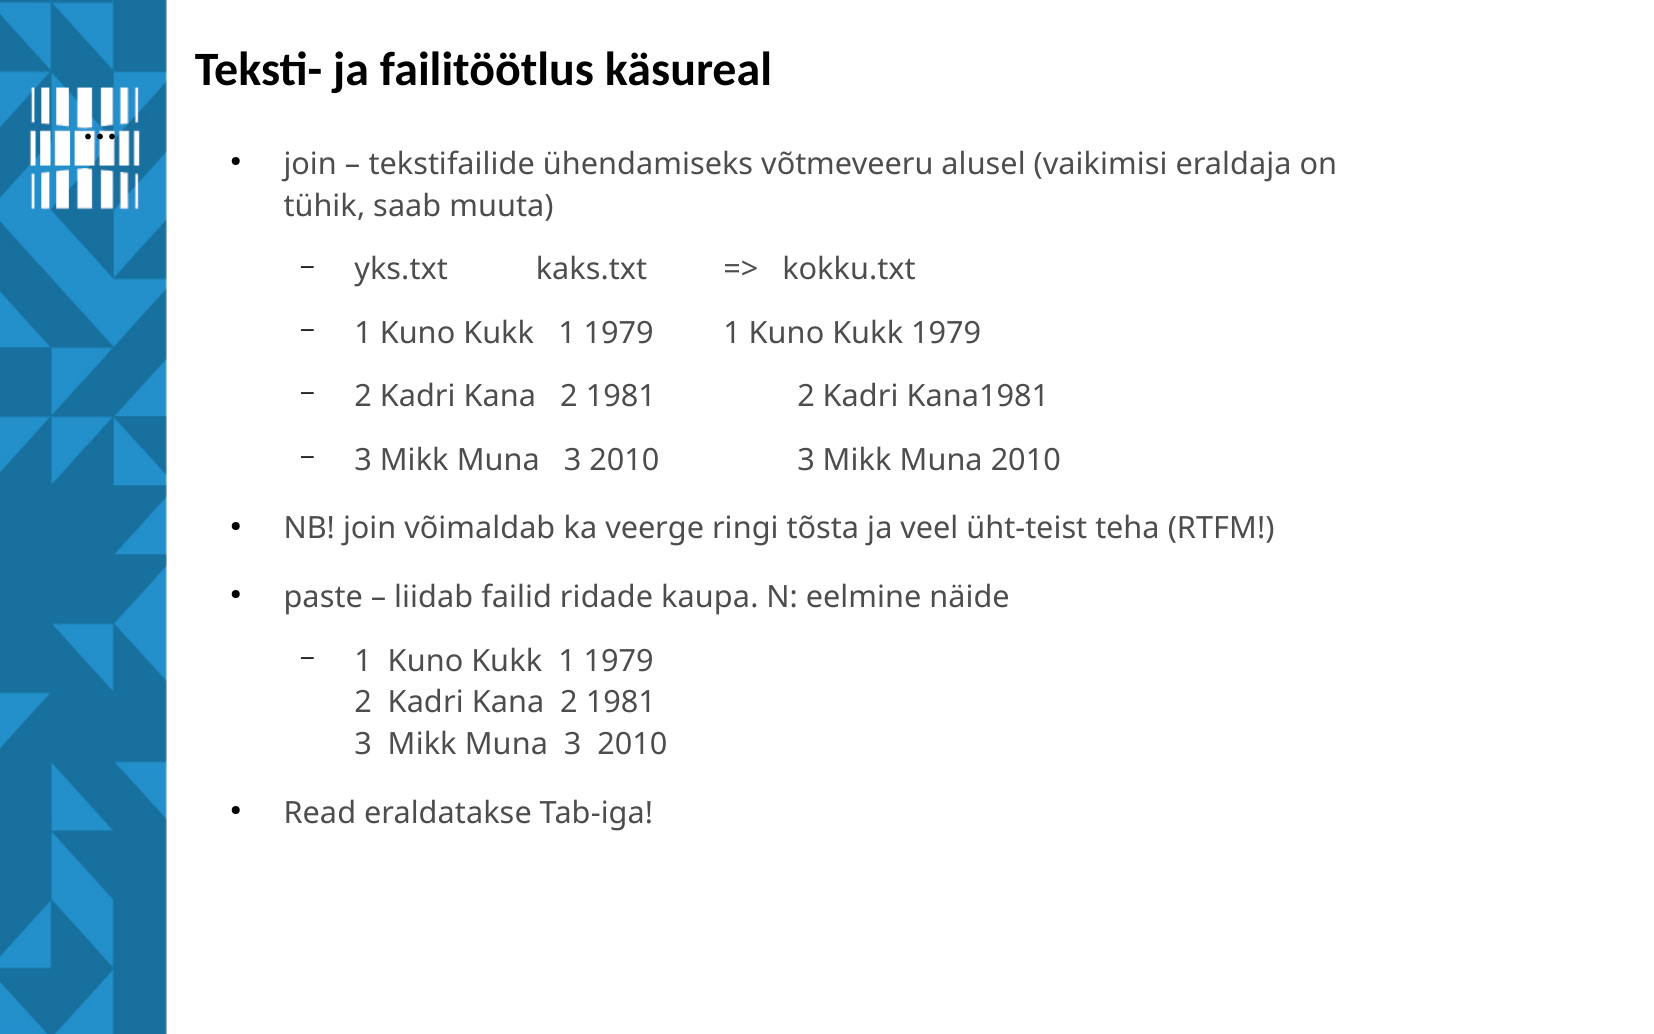

# ...
Teksti- ja failitöötlus käsureal
join – tekstifailide ühendamiseks võtmeveeru alusel (vaikimisi eraldaja on tühik, saab muuta)
yks.txt kaks.txt		=> kokku.txt
1 Kuno Kukk 1 1979 	1 Kuno Kukk 1979
2 Kadri Kana 2 1981		2 Kadri Kana1981
3 Mikk Muna 3 2010		3 Mikk Muna 2010
NB! join võimaldab ka veerge ringi tõsta ja veel üht-teist teha (RTFM!)
paste – liidab failid ridade kaupa. N: eelmine näide
1 Kuno Kukk 1 1979
2 Kadri Kana 2 1981
3 Mikk Muna 3 2010
Read eraldatakse Tab-iga!